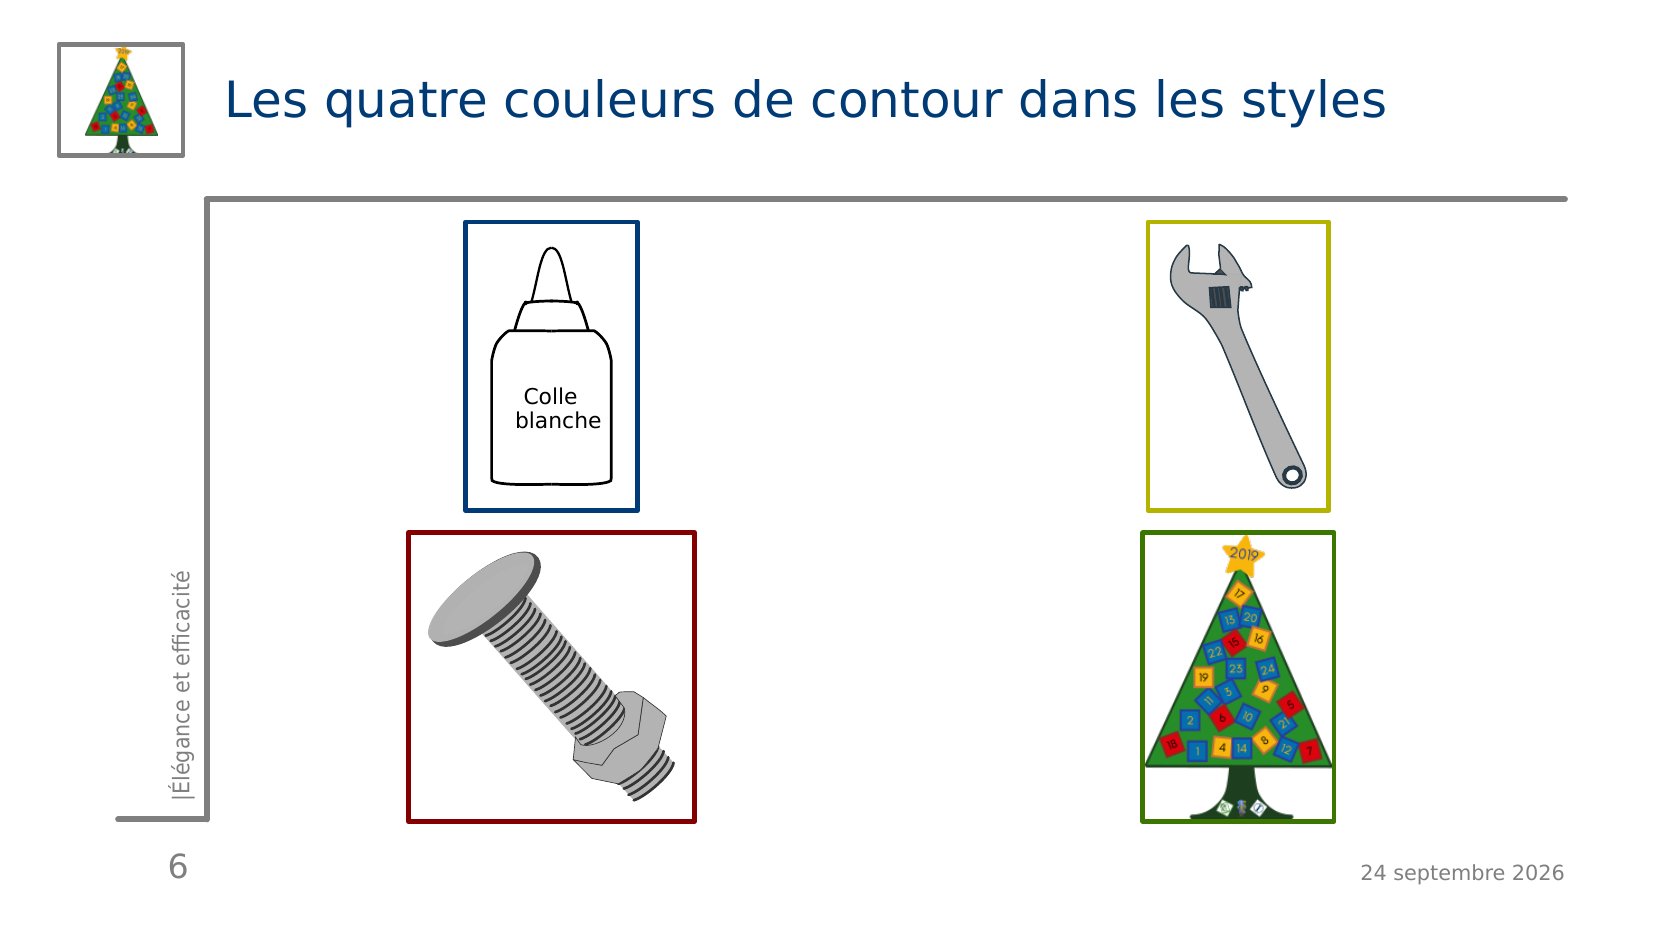

# Les quatre couleurs de contour dans les styles
Élégance et efficacité